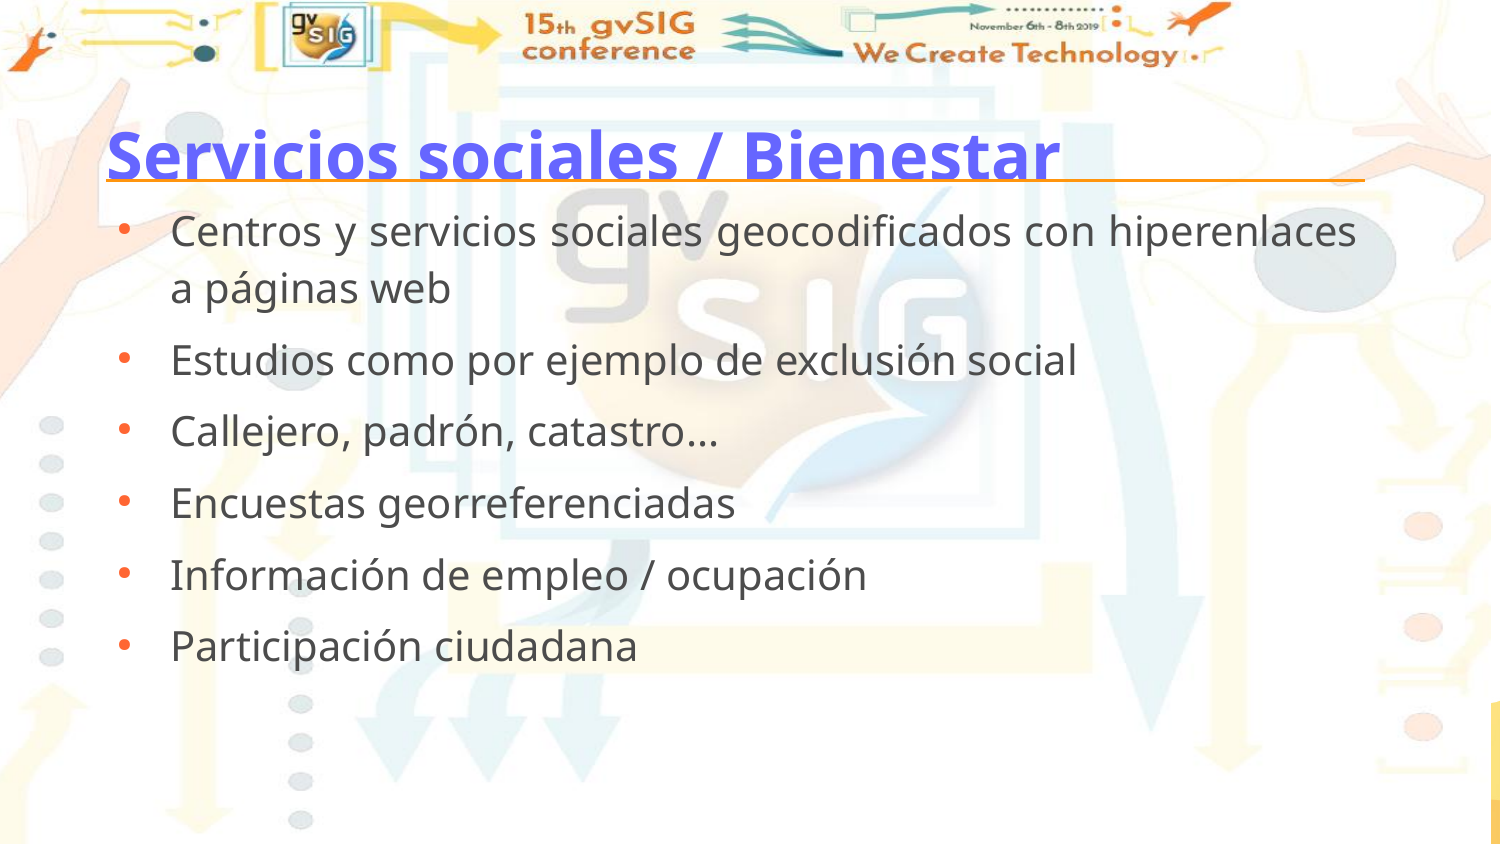

# Servicios sociales / Bienestar
Centros y servicios sociales geocodificados con hiperenlaces a páginas web
Estudios como por ejemplo de exclusión social
Callejero, padrón, catastro...
Encuestas georreferenciadas
Información de empleo / ocupación
Participación ciudadana